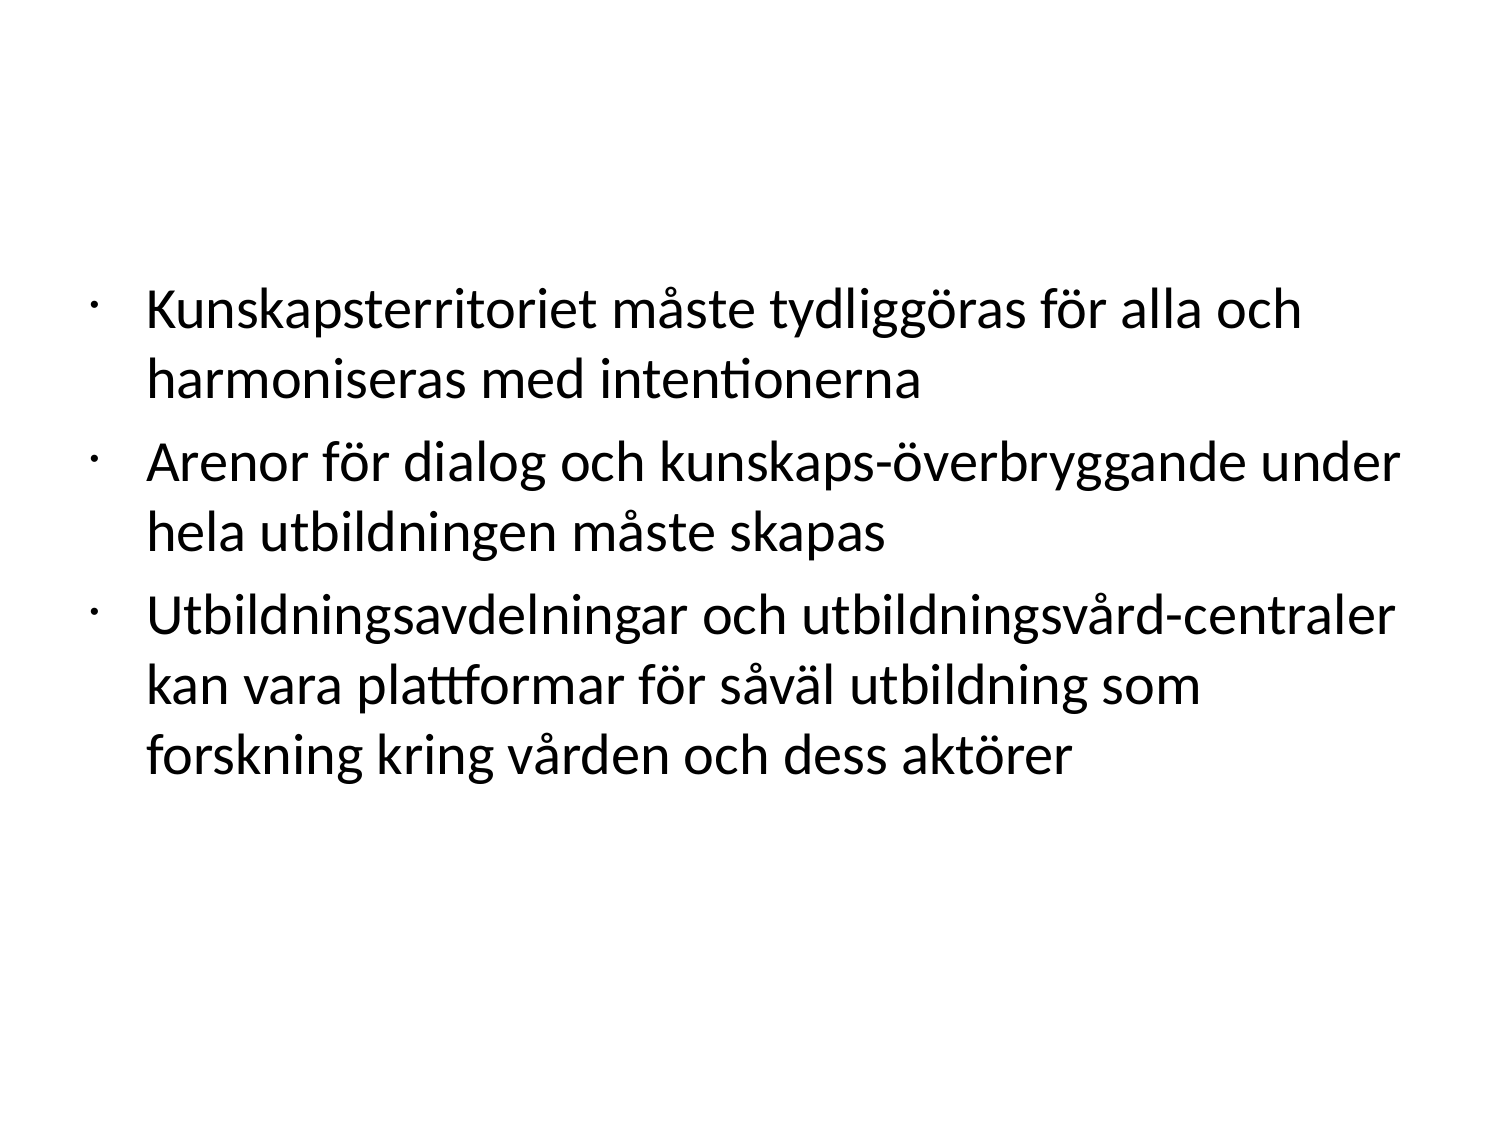

# Kunskapsterritoriet måste tydliggöras för alla och harmoniseras med intentionerna
Arenor för dialog och kunskaps-överbryggande under hela utbildningen måste skapas
Utbildningsavdelningar och utbildningsvård-centraler kan vara plattformar för såväl utbildning som forskning kring vården och dess aktörer